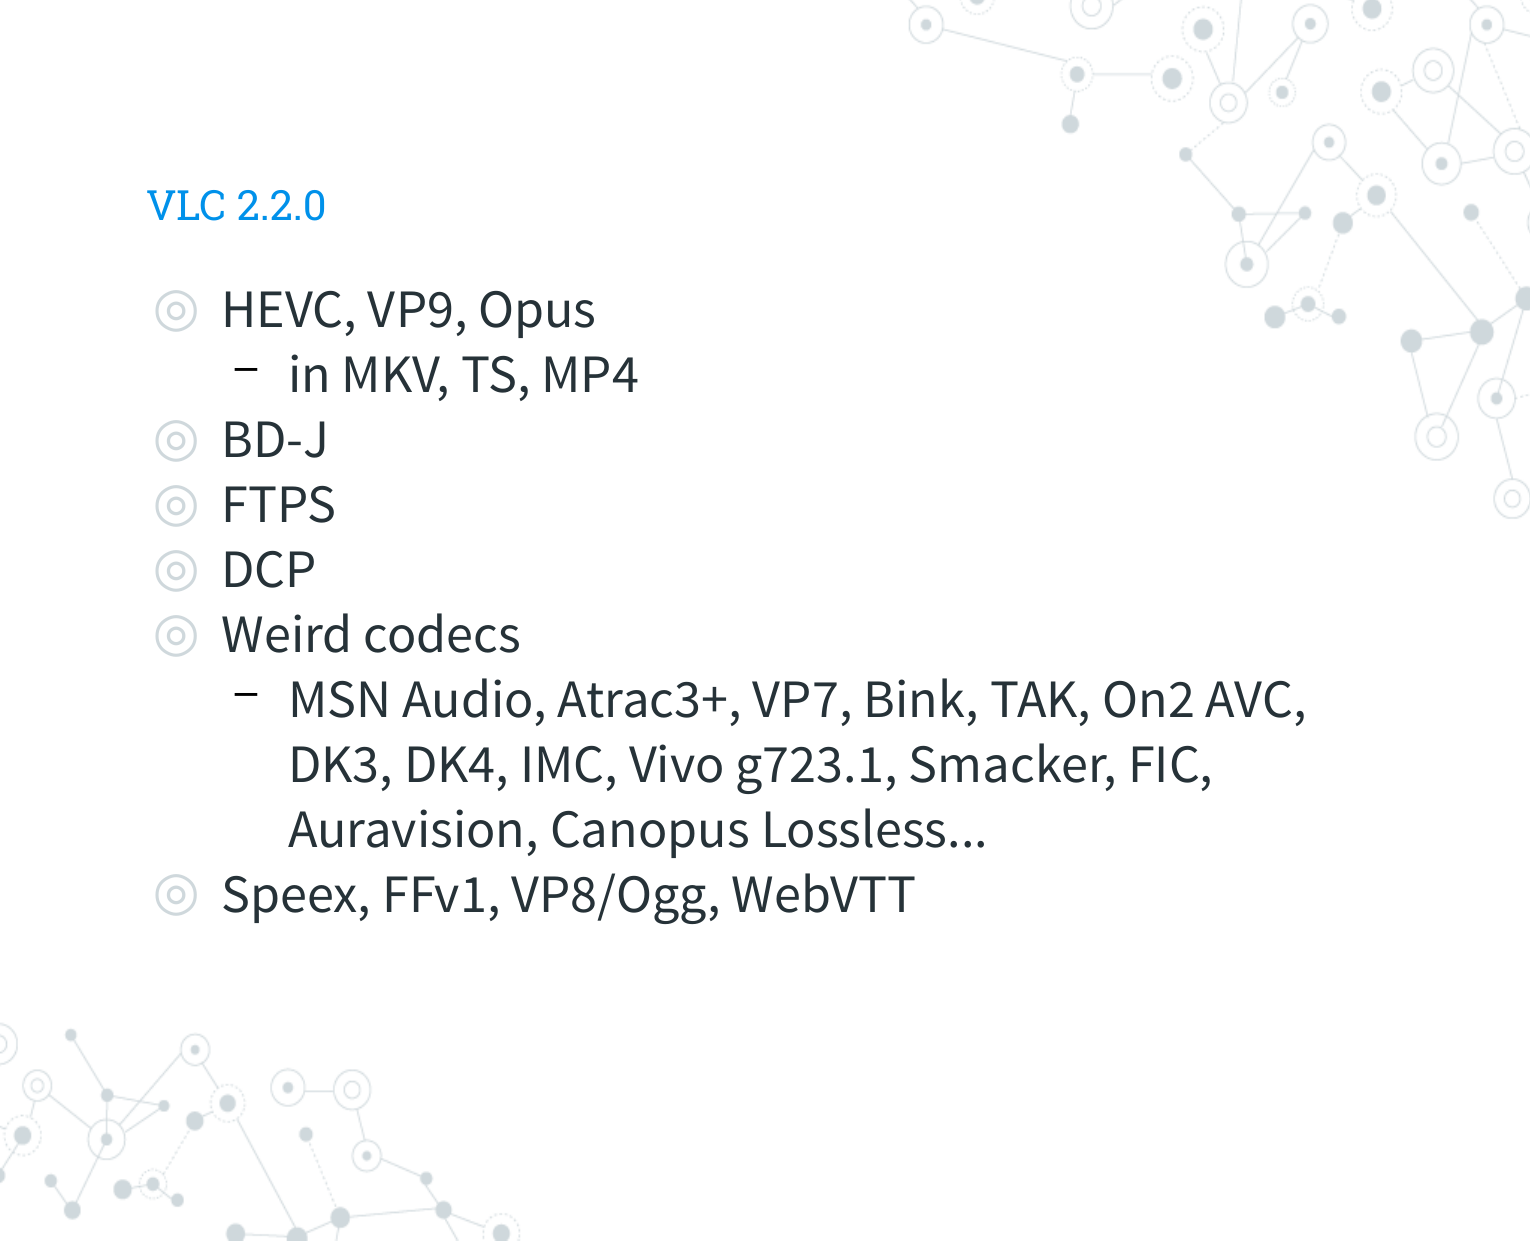

# VLC 2.2.0
HEVC, VP9, Opus
in MKV, TS, MP4
BD-J
FTPS
DCP
Weird codecs
MSN Audio, Atrac3+, VP7, Bink, TAK, On2 AVC, DK3, DK4, IMC, Vivo g723.1, Smacker, FIC, Auravision, Canopus Lossless...
Speex, FFv1, VP8/Ogg, WebVTT